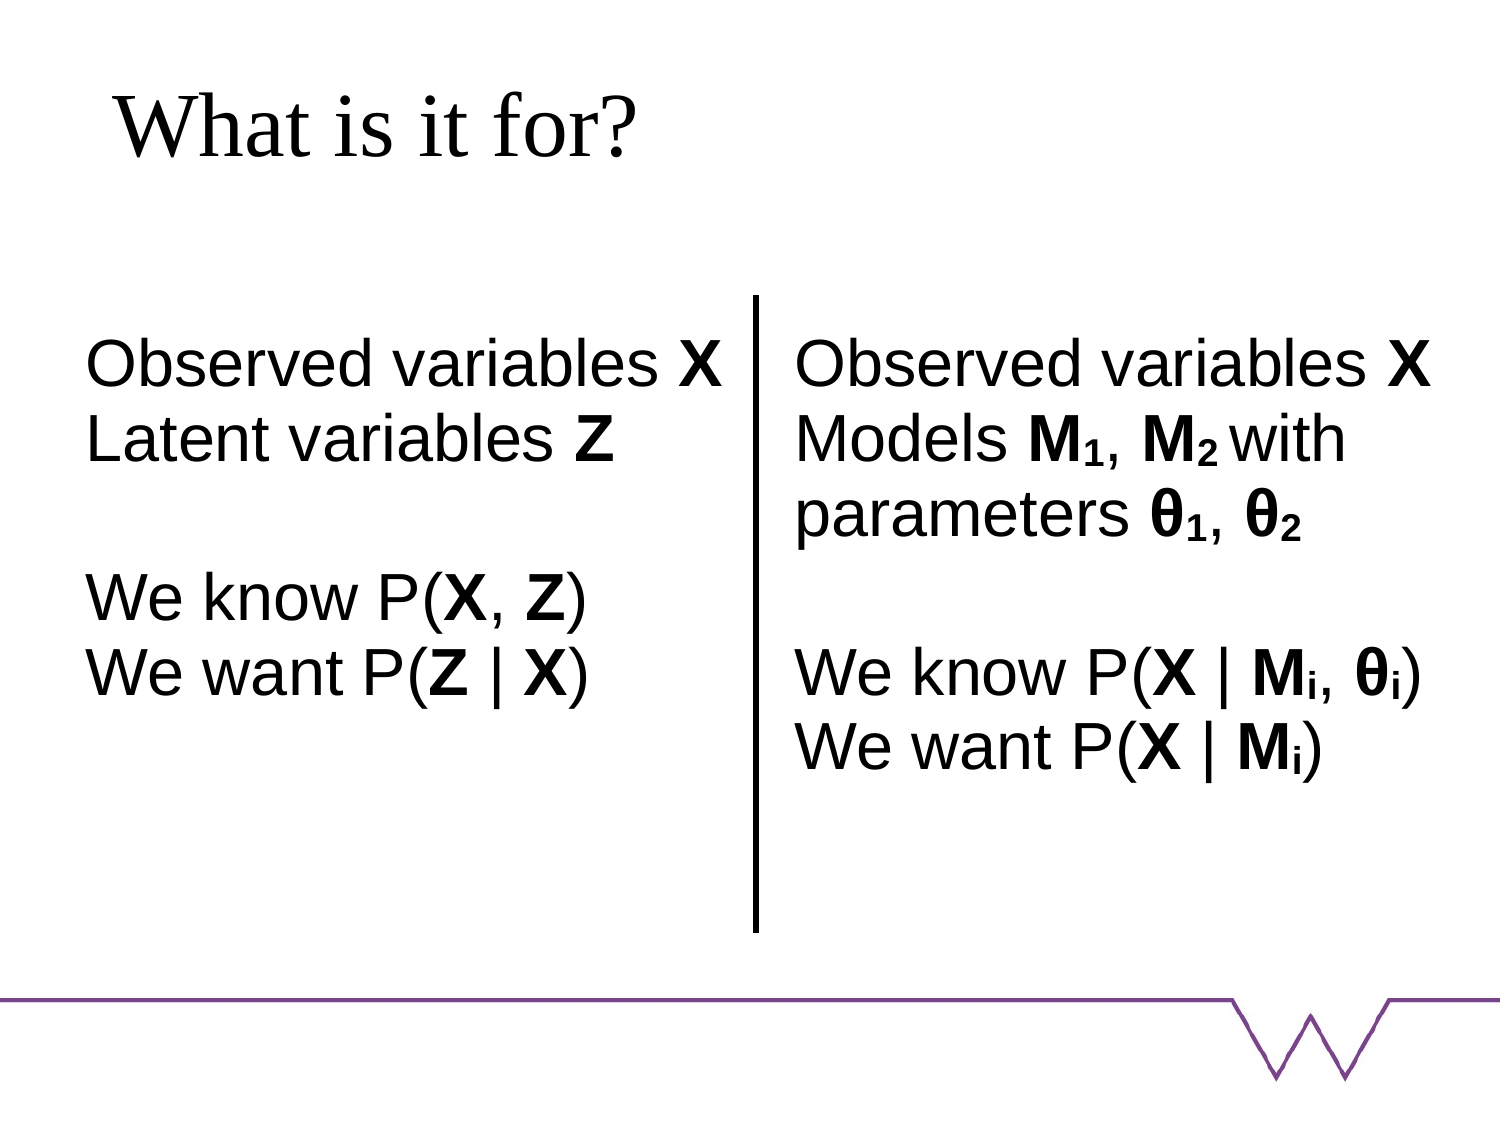

# What is it for?
Observed variables X
Latent variables Z
We know P(X, Z)
We want P(Z | X)
Observed variables X
Models M1, M2 with parameters θ1, θ2
We know P(X | Mi, θi)
We want P(X | Mi)